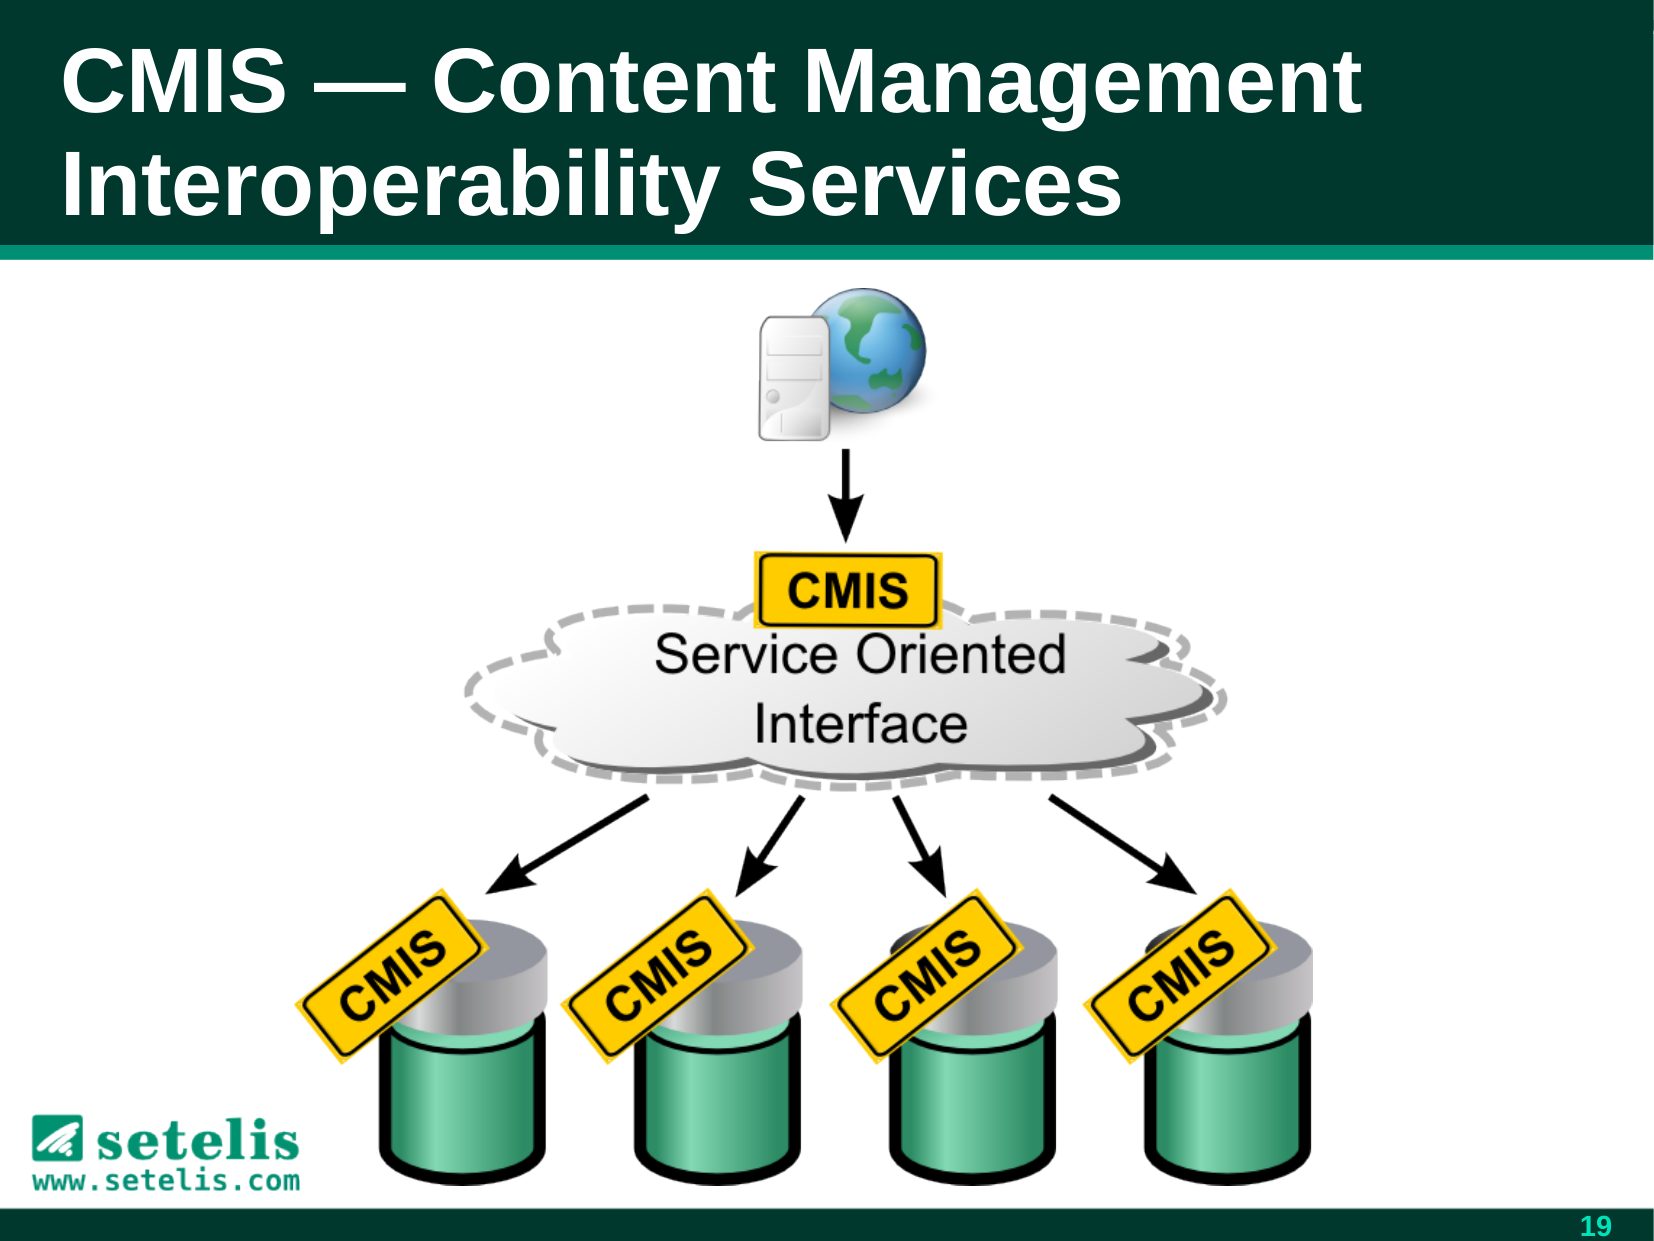

# CMIS — Content Management Interoperability Services
19